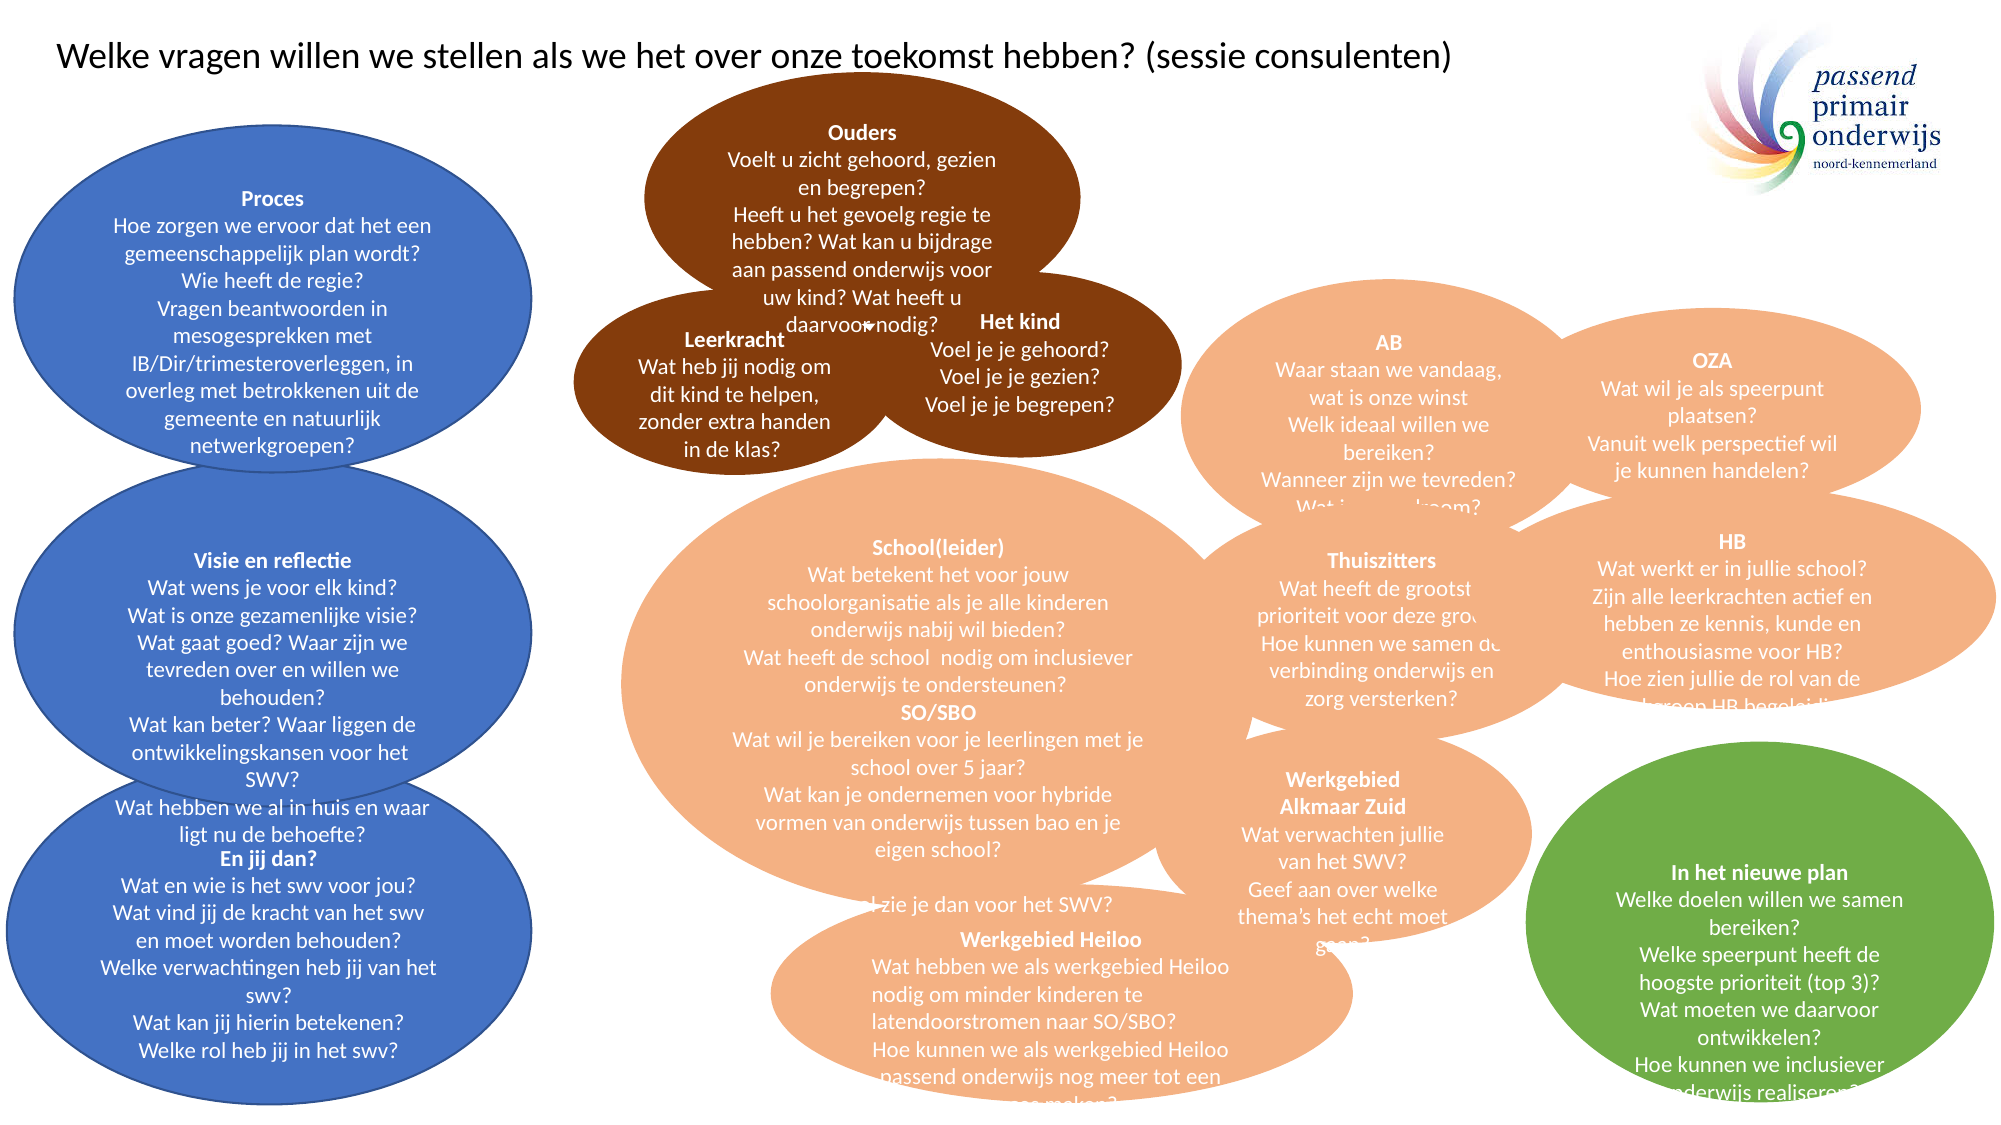

Welke vragen willen we stellen als we het over onze toekomst hebben? (sessie consulenten)
Ouders
Voelt u zicht gehoord, gezien en begrepen?
Heeft u het gevoelg regie te hebben? Wat kan u bijdrage aan passend onderwijs voor uw kind? Wat heeft u daarvoor nodig?
Proces
Hoe zorgen we ervoor dat het een gemeenschappelijk plan wordt?
Wie heeft de regie?
Vragen beantwoorden in mesogesprekken met IB/Dir/trimesteroverleggen, in overleg met betrokkenen uit de gemeente en natuurlijk netwerkgroepen?
Het kind
Voel je je gehoord?
Voel je je gezien?
Voel je je begrepen?
AB
Waar staan we vandaag, wat is onze winst
Welk ideaal willen we bereiken?
Wanneer zijn we tevreden? Wat is onze droom?
Leerkracht
Wat heb jij nodig om dit kind te helpen, zonder extra handen in de klas?
OZA
Wat wil je als speerpunt plaatsen?
Vanuit welk perspectief wil je kunnen handelen?
Visie en reflectie
Wat wens je voor elk kind?
Wat is onze gezamenlijke visie?
Wat gaat goed? Waar zijn we tevreden over en willen we behouden?
Wat kan beter? Waar liggen de ontwikkelingskansen voor het
SWV?
Wat hebben we al in huis en waar ligt nu de behoefte?
School(leider)
Wat betekent het voor jouw schoolorganisatie als je alle kinderen onderwijs nabij wil bieden?
Wat heeft de school nodig om inclusiever onderwijs te ondersteunen?
SO/SBO
Wat wil je bereiken voor je leerlingen met je school over 5 jaar?
Wat kan je ondernemen voor hybride vormen van onderwijs tussen bao en je eigen school?
En welke rol zie je dan voor het SWV?
HB
Wat werkt er in jullie school?
Zijn alle leerkrachten actief en hebben ze kennis, kunde en enthousiasme voor HB?
Hoe zien jullie de rol van de netwerkgroep HB begeleiding van HB?
Thuiszitters
Wat heeft de grootste prioriteit voor deze groep? Hoe kunnen we samen de verbinding onderwijs en zorg versterken?
Werkgebied
Alkmaar Zuid
Wat verwachten jullie van het SWV?
Geef aan over welke thema’s het echt moet gaan?
In het nieuwe plan
Welke doelen willen we samen bereiken?
Welke speerpunt heeft de hoogste prioriteit (top 3)?
Wat moeten we daarvoor ontwikkelen?
Hoe kunnen we inclusiever onderwijs realiseren?
Wat borgen we?
En jij dan?
Wat en wie is het swv voor jou?
Wat vind jij de kracht van het swv en moet worden behouden?
Welke verwachtingen heb jij van het swv?
Wat kan jij hierin betekenen?
Welke rol heb jij in het swv?
Werkgebied Heiloo
Wat hebben we als werkgebied Heiloo nodig om minder kinderen te latendoorstromen naar SO/SBO?
Hoe kunnen we als werkgebied Heiloo passend onderwijs nog meer tot een succes maken?